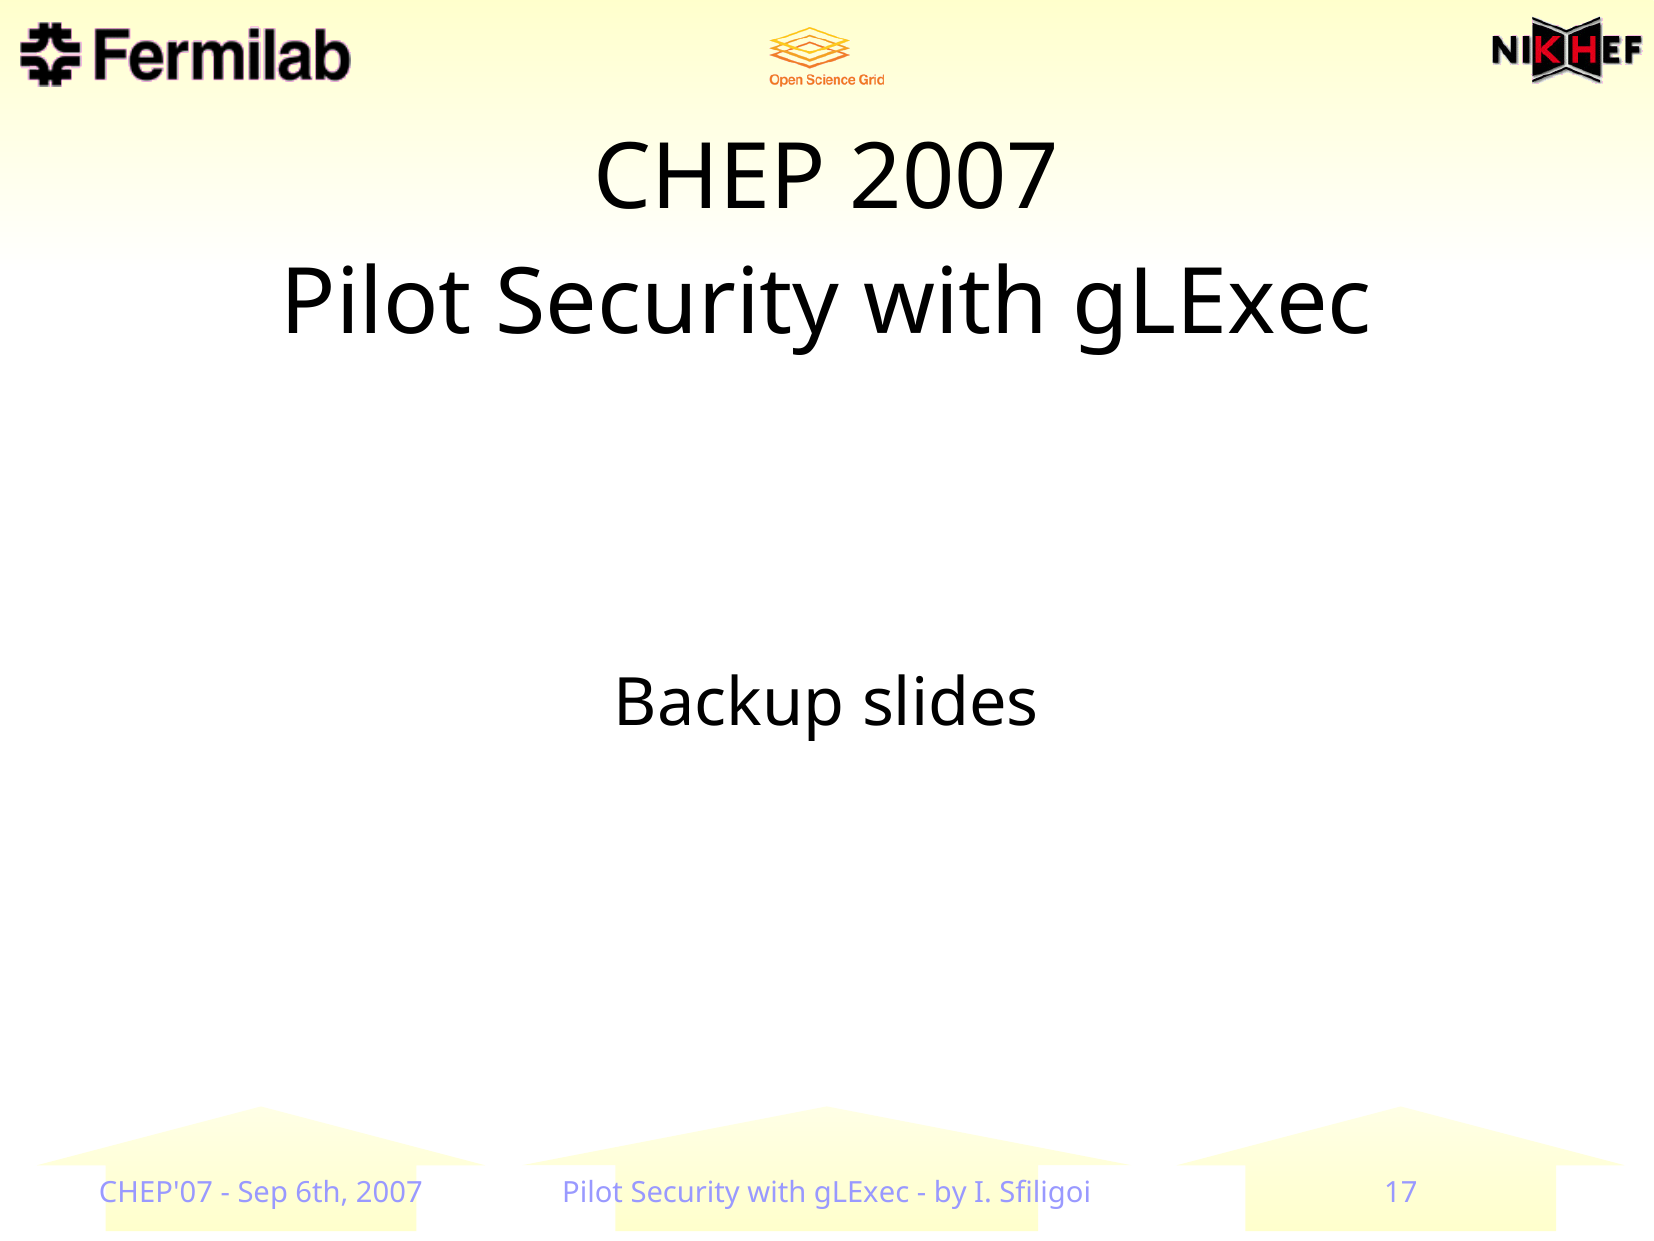

# CHEP 2007 Pilot Security with gLExec
Backup slides
CHEP'07 - Sep 6th, 2007
Pilot Security with gLExec - by I. Sfiligoi
17